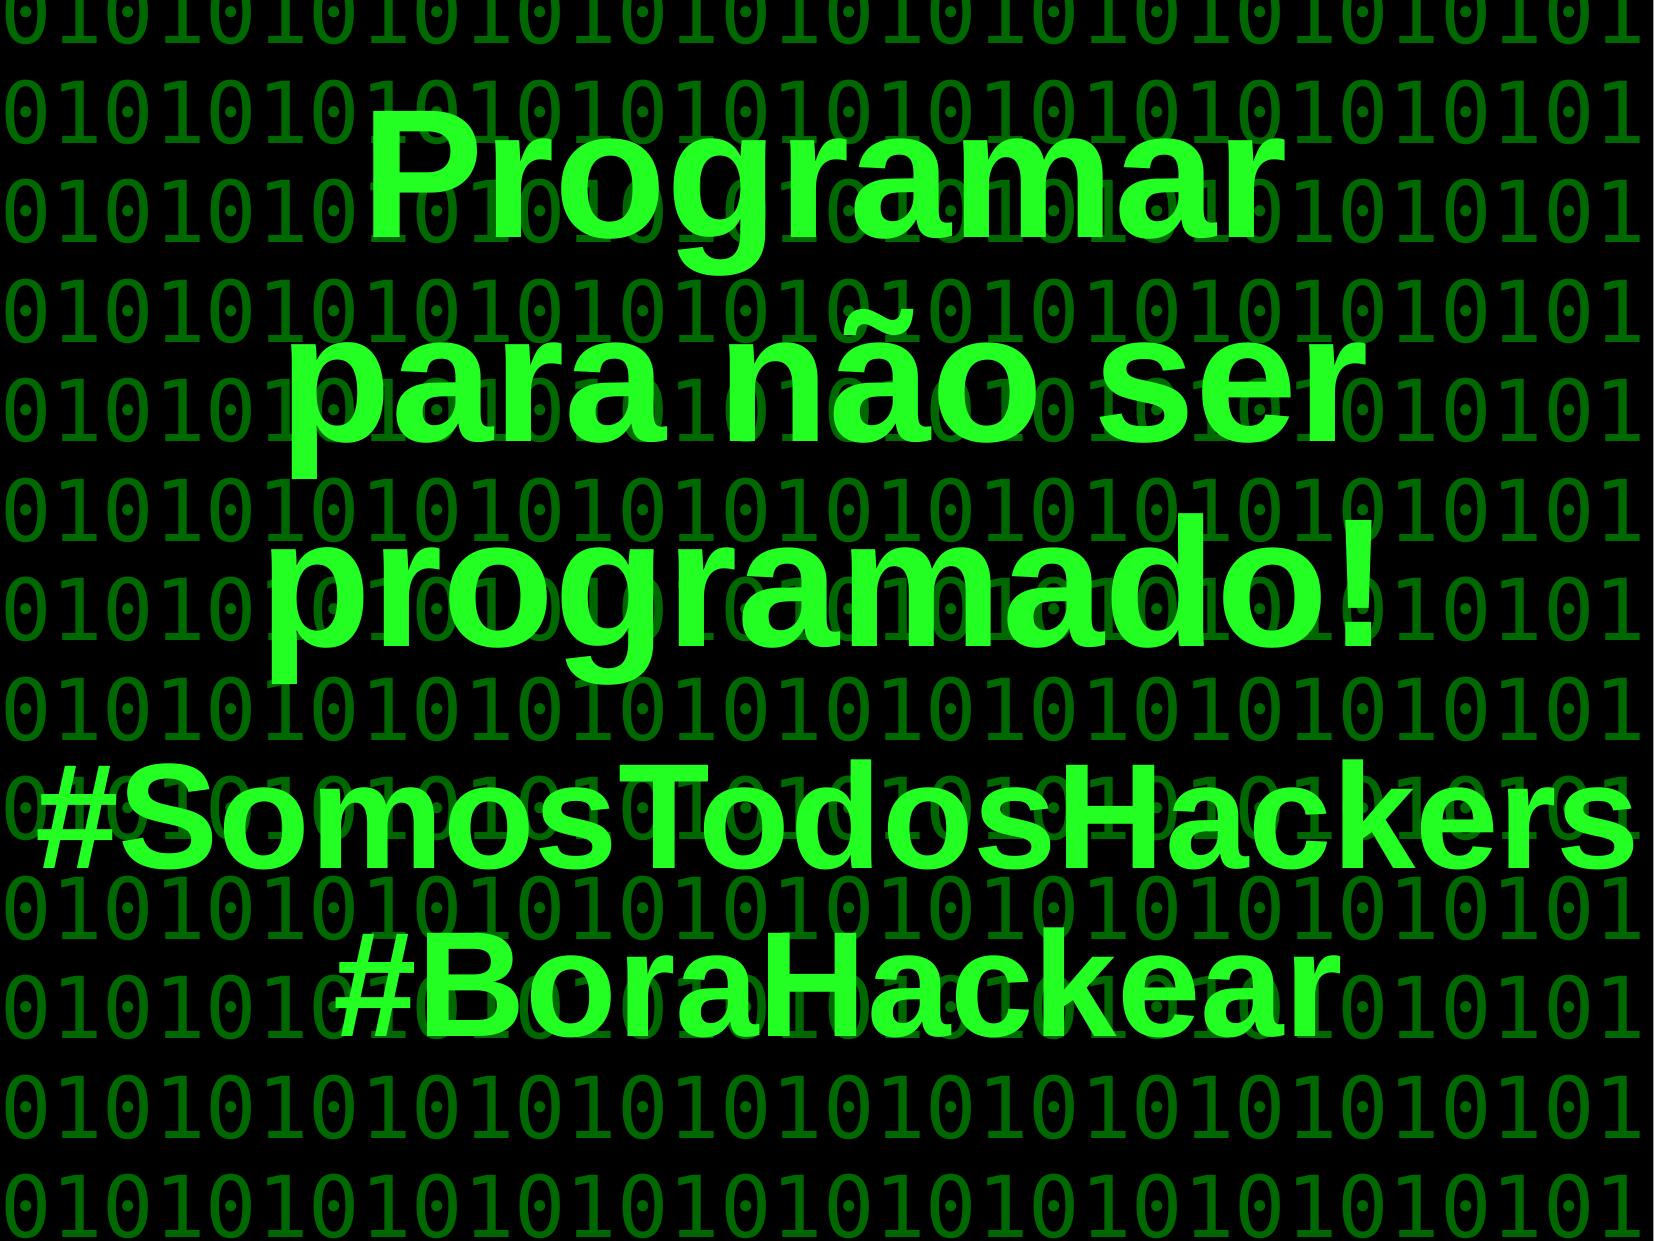

01010101010101010101010101010101010101010101010101010101010101010101010101010101010101010101010101010101010101010101010101010101010101010101010101010101010101010101010101010101010101010101010101010101010101010101010101010101010101010101010101010101010101010101010101010101010101010101010101010101010101010101010101010101010101010101010101010101010101010101010101010101010101010101010101010101010101010101010101010101
Programar para não ser programado!
# #SomosTodosHackers #BoraHackear